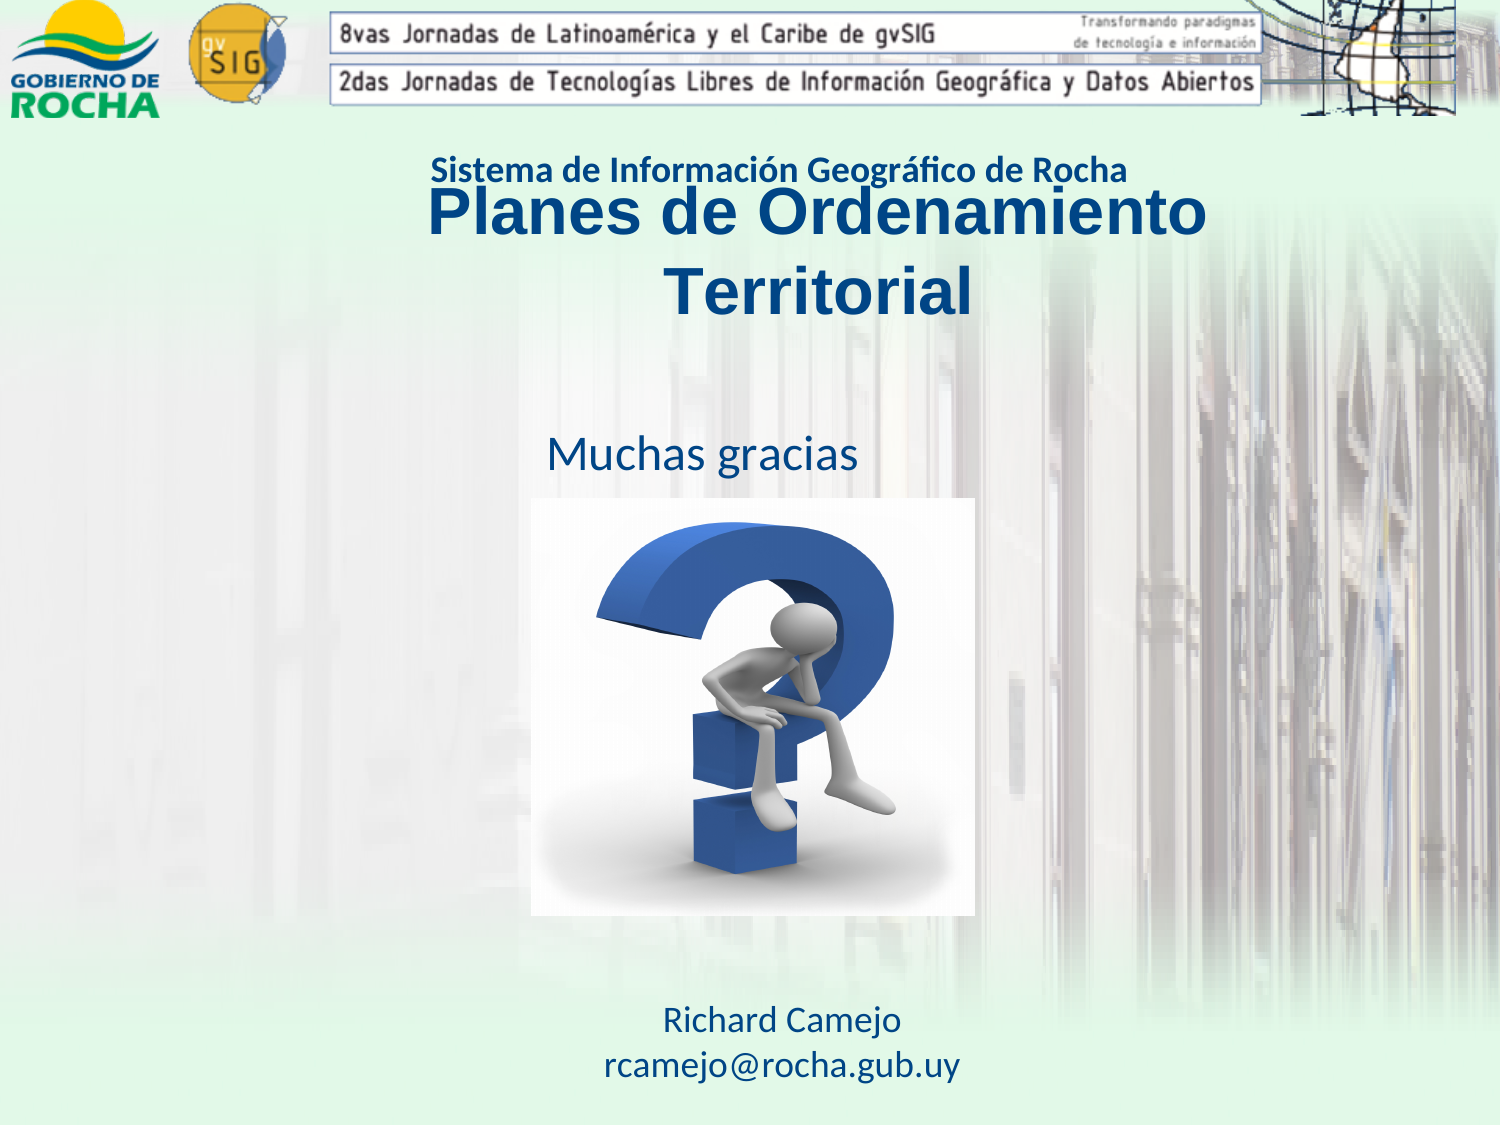

Sistema de Información Geográfico de Rocha
Planes de Ordenamiento Territorial
Muchas gracias
Richard Camejo
rcamejo@rocha.gub.uy